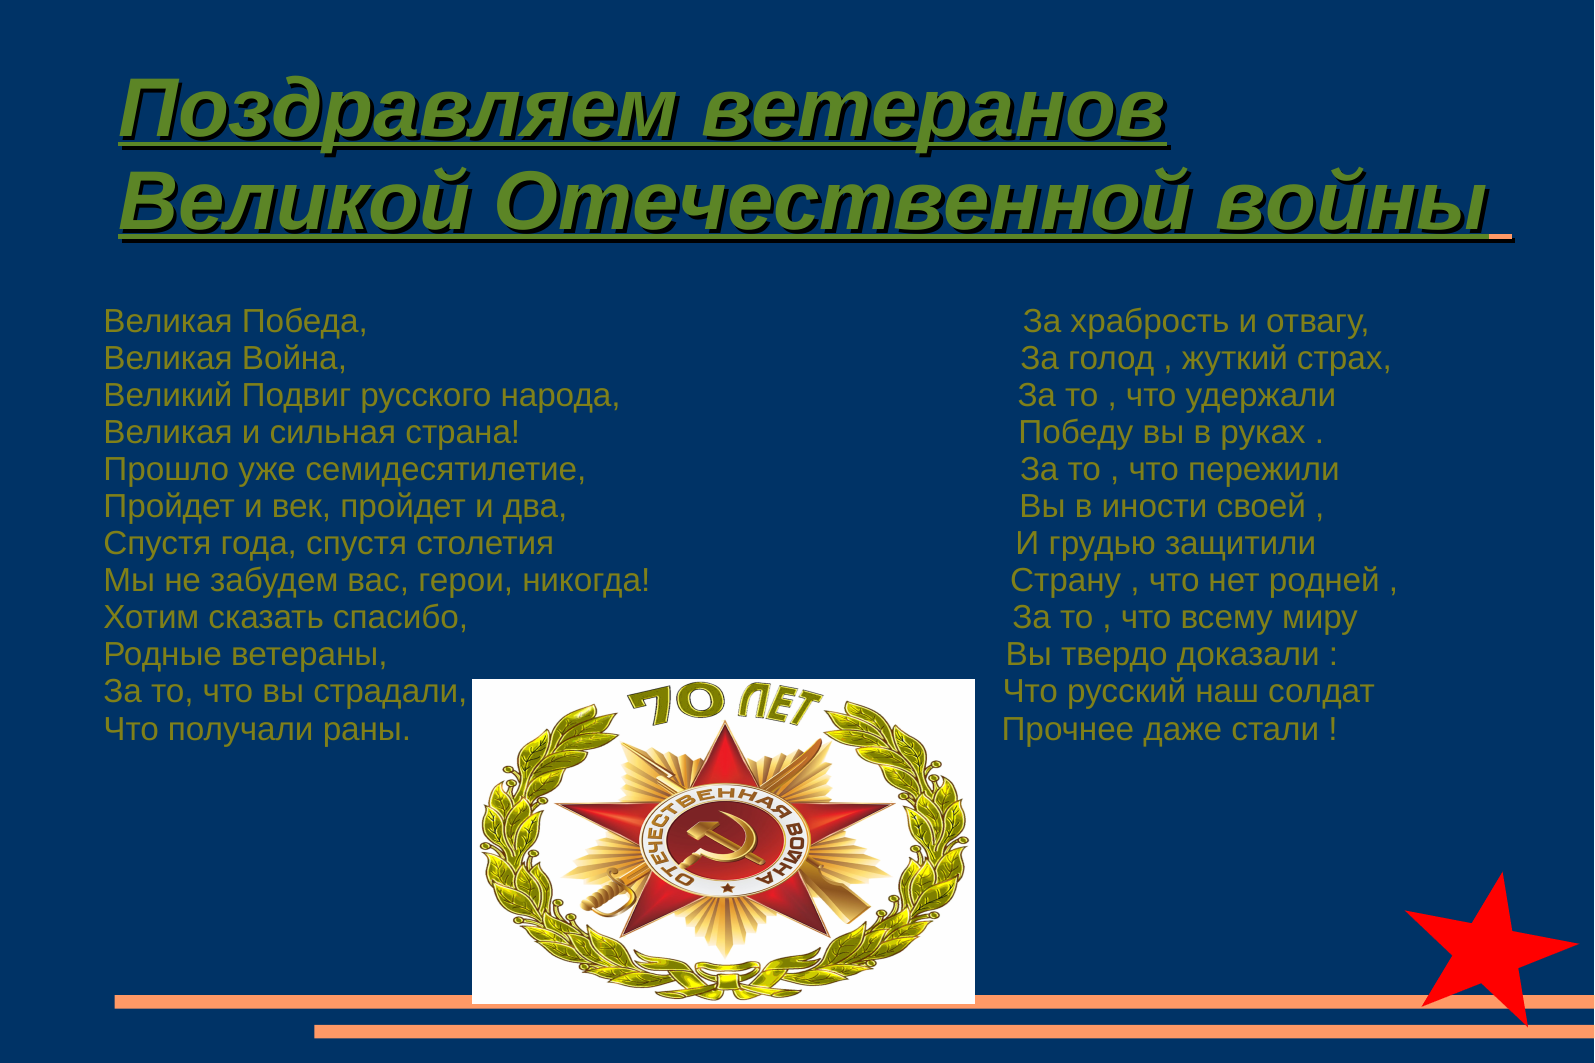

# Поздравляем ветеранов Великой Отечественной войны
Великая Победа, За храбрость и отвагу,
Великая Война, За голод , жуткий страх,
Великий Подвиг русского народа, За то , что удержали
Великая и сильная страна! Победу вы в руках .
Прошло уже семидесятилетие, За то , что пережили
Пройдет и век, пройдет и два, Вы в иности своей ,
Спустя года, спустя столетия И грудью защитили
Мы не забудем вас, герои, никогда! Страну , что нет родней ,
Хотим сказать спасибо, За то , что всему миру
Родные ветераны, Вы твердо доказали :
За то, что вы страдали, Что русский наш солдат
Что получали раны. Прочнее даже стали !